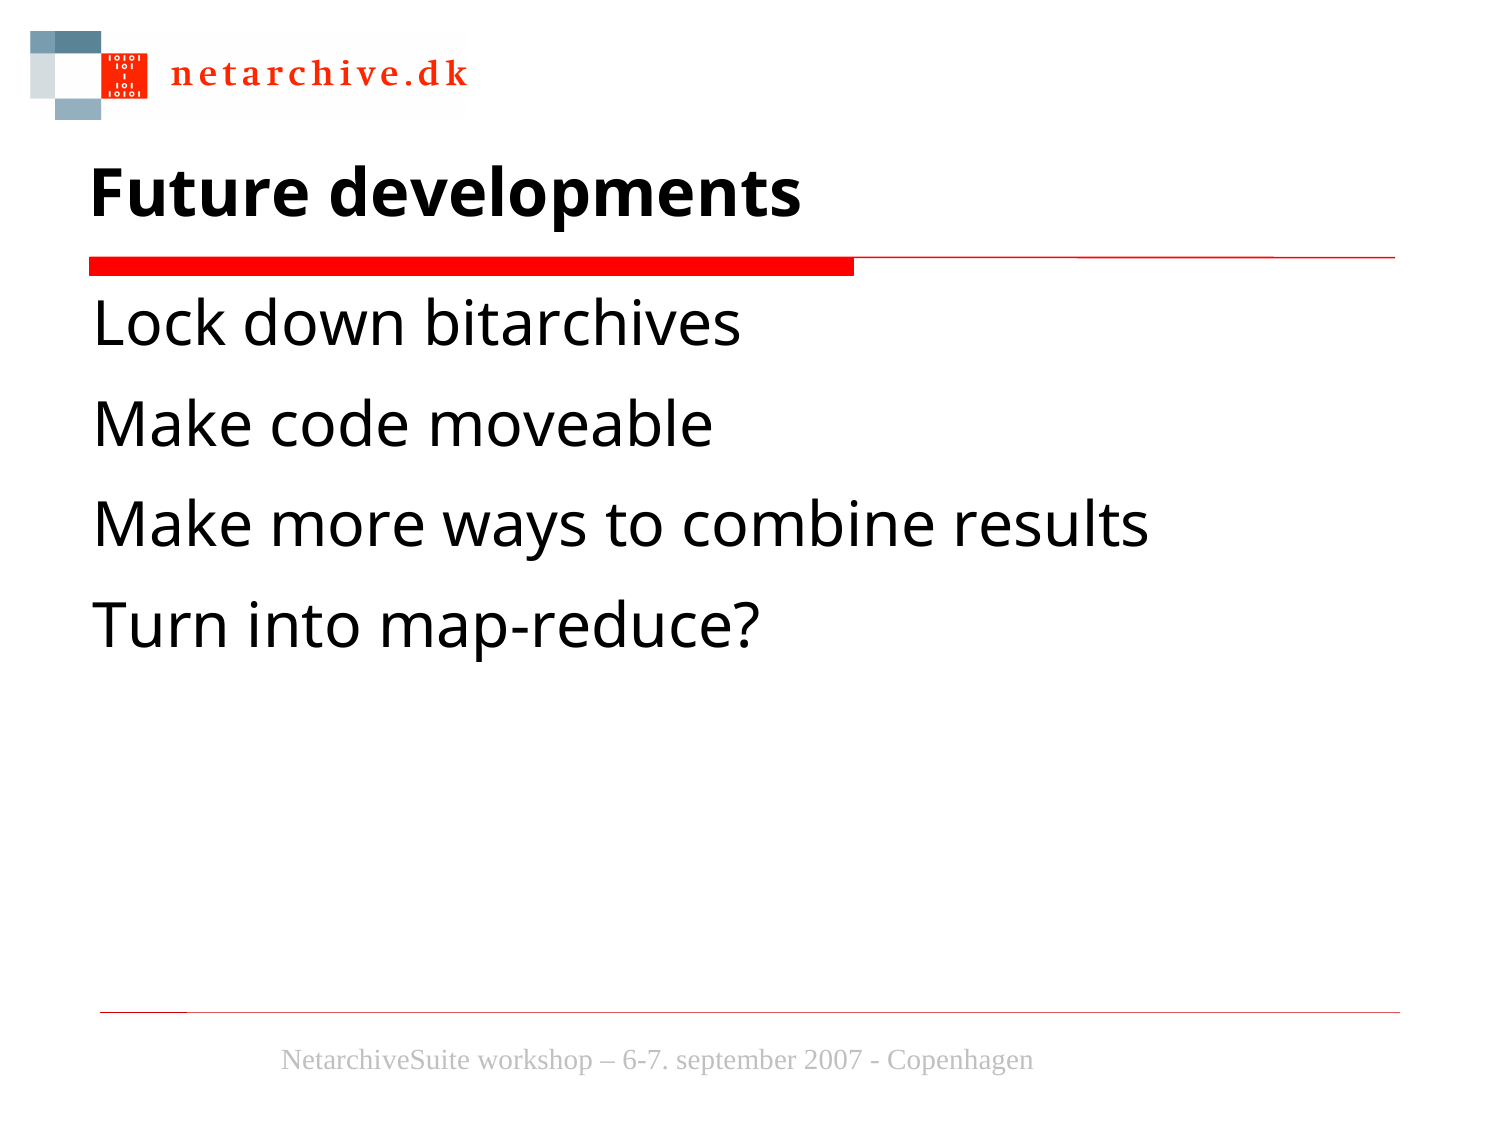

# Future developments
Lock down bitarchives
Make code moveable
Make more ways to combine results
Turn into map-reduce?